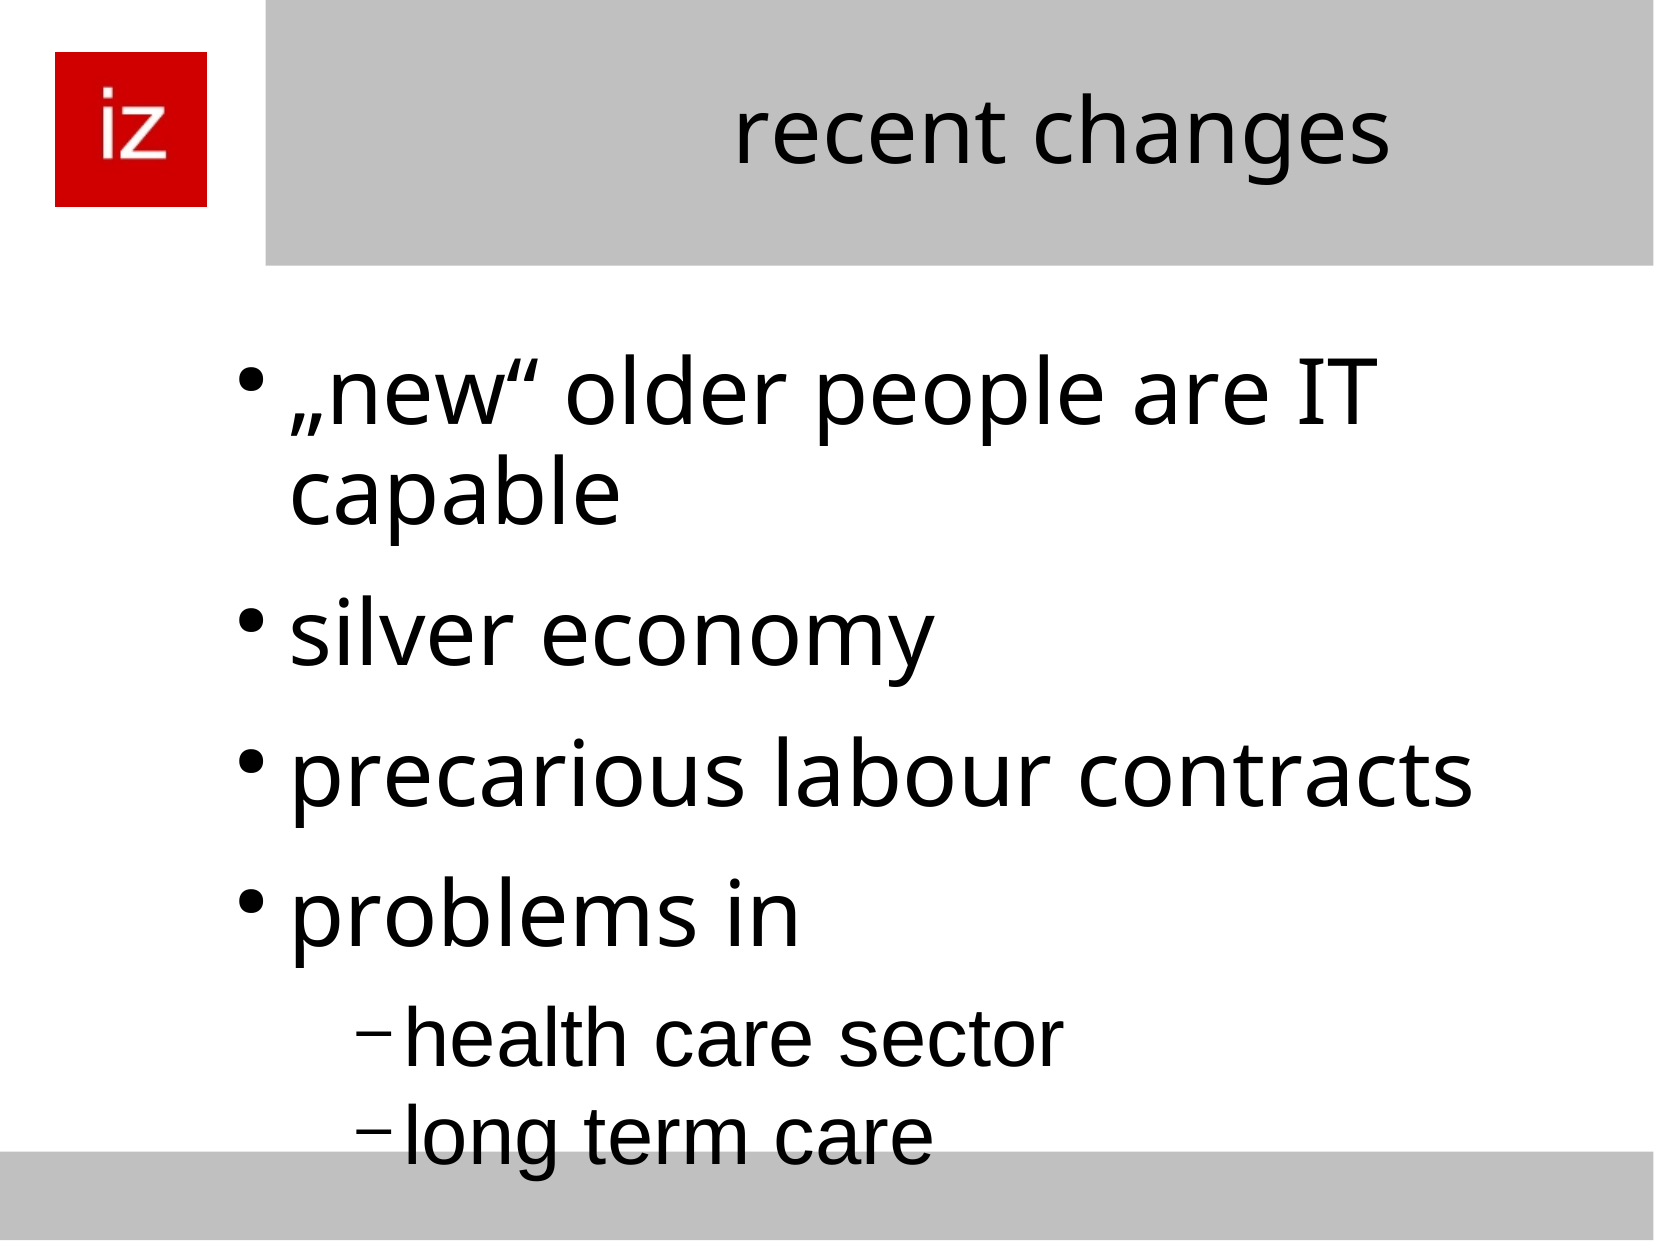

# recent changes
„new“ older people are IT capable
silver economy
precarious labour contracts
problems in
health care sector
long term care